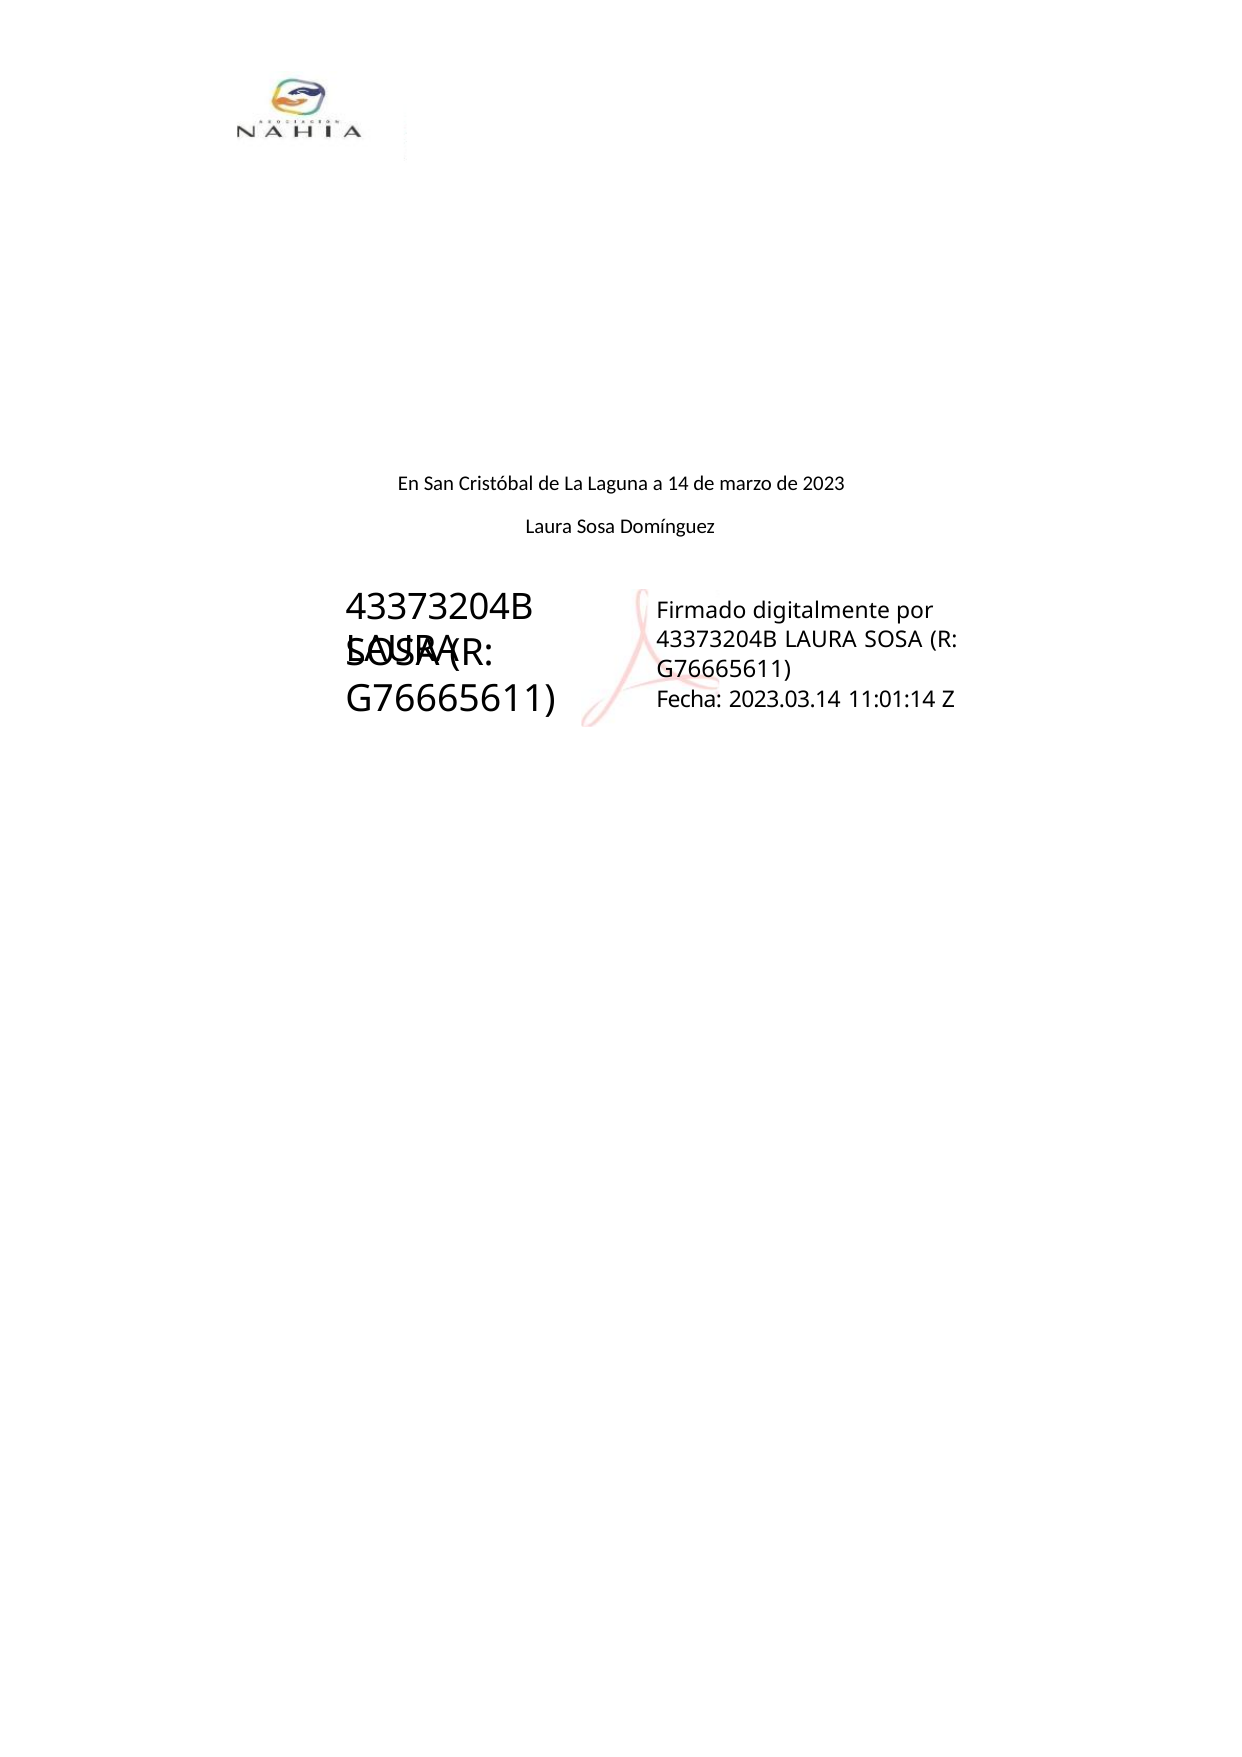

En San Cristóbal de La Laguna a 14 de marzo de 2023
Laura Sosa Domínguez
43373204B LAURA
Firmado digitalmente por
43373204B LAURA SOSA (R:
G76665611)
Fecha: 2023.03.14 11:01:14 Z
SOSA (R:
G76665611)